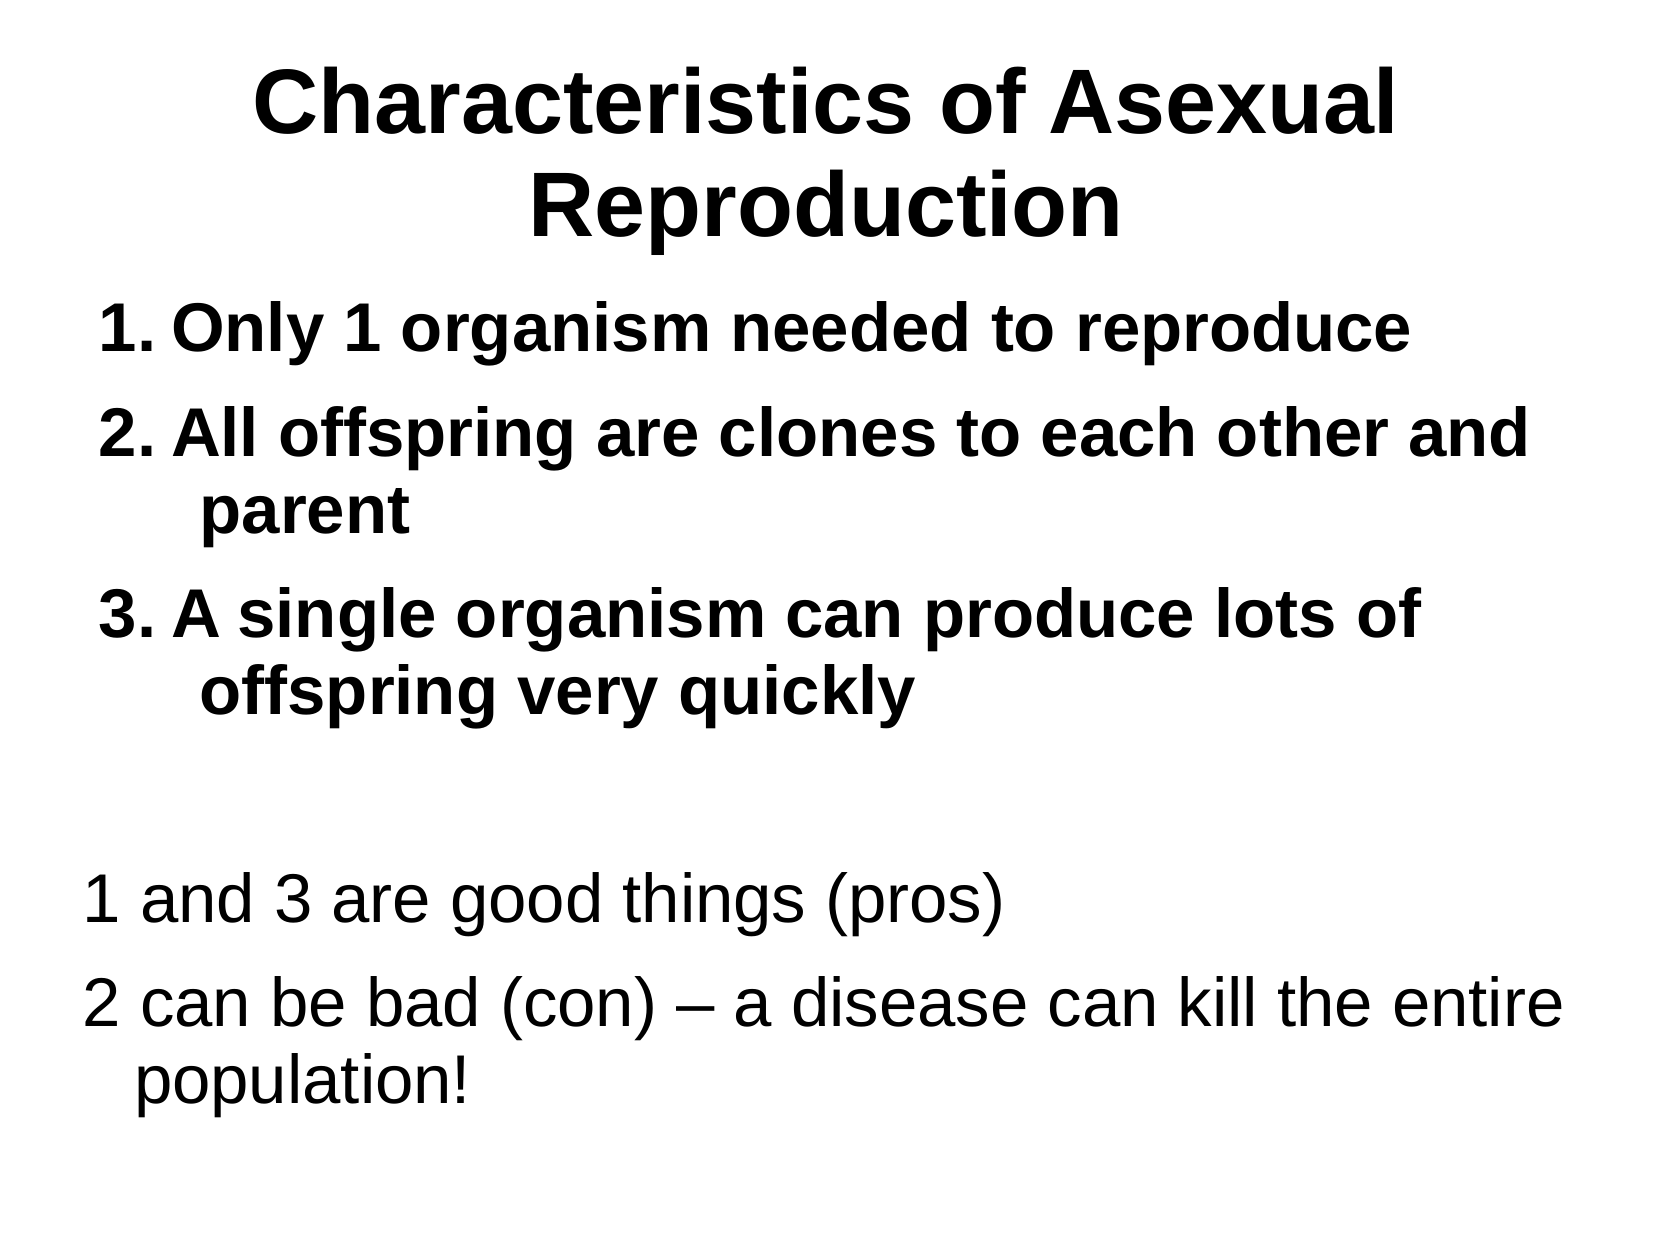

# Characteristics of Asexual Reproduction
 Only 1 organism needed to reproduce
 All offspring are clones to each other and parent
 A single organism can produce lots of offspring very quickly
1 and 3 are good things (pros)
2 can be bad (con) – a disease can kill the entire population!